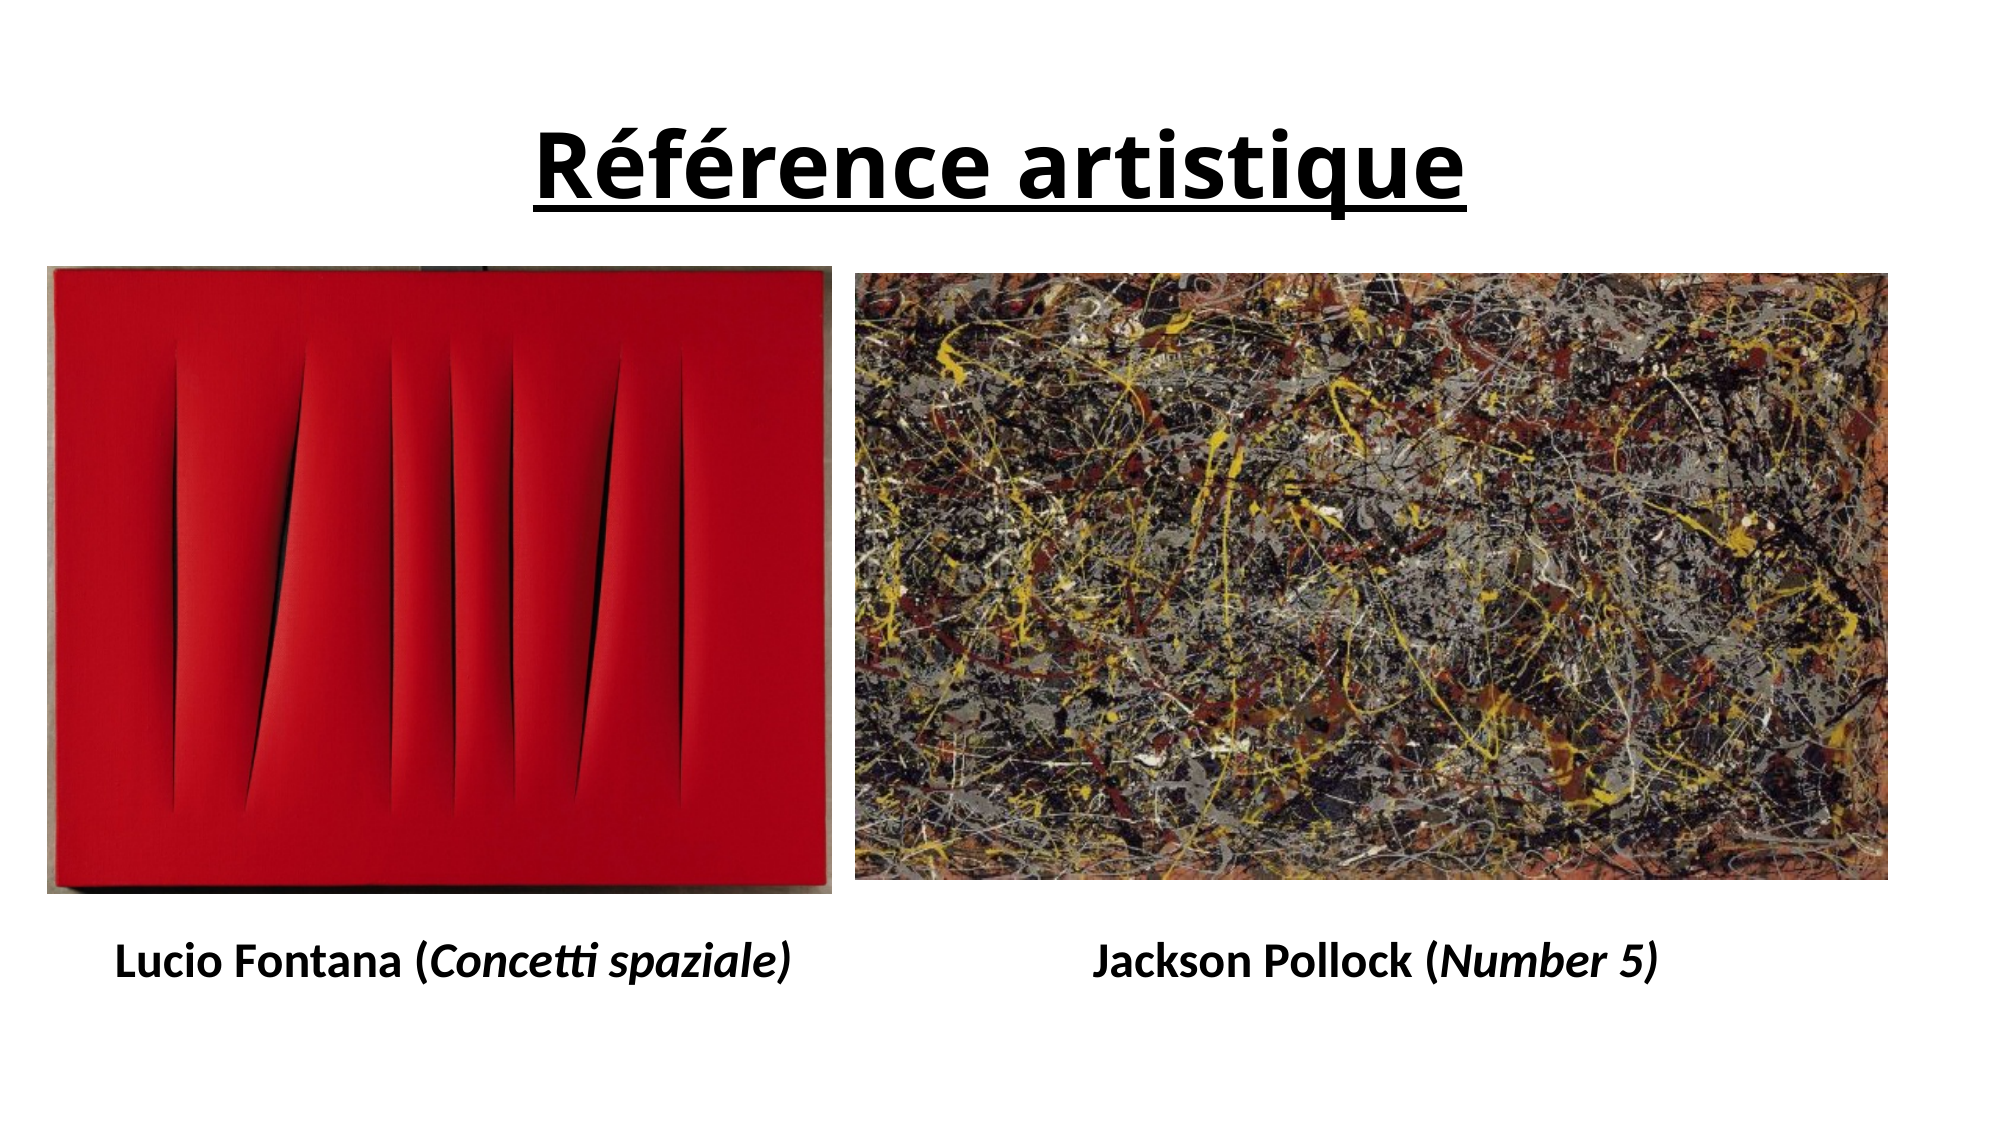

# Référence artistique
Lucio Fontana (Concetti spaziale)
Jackson Pollock (Number 5)